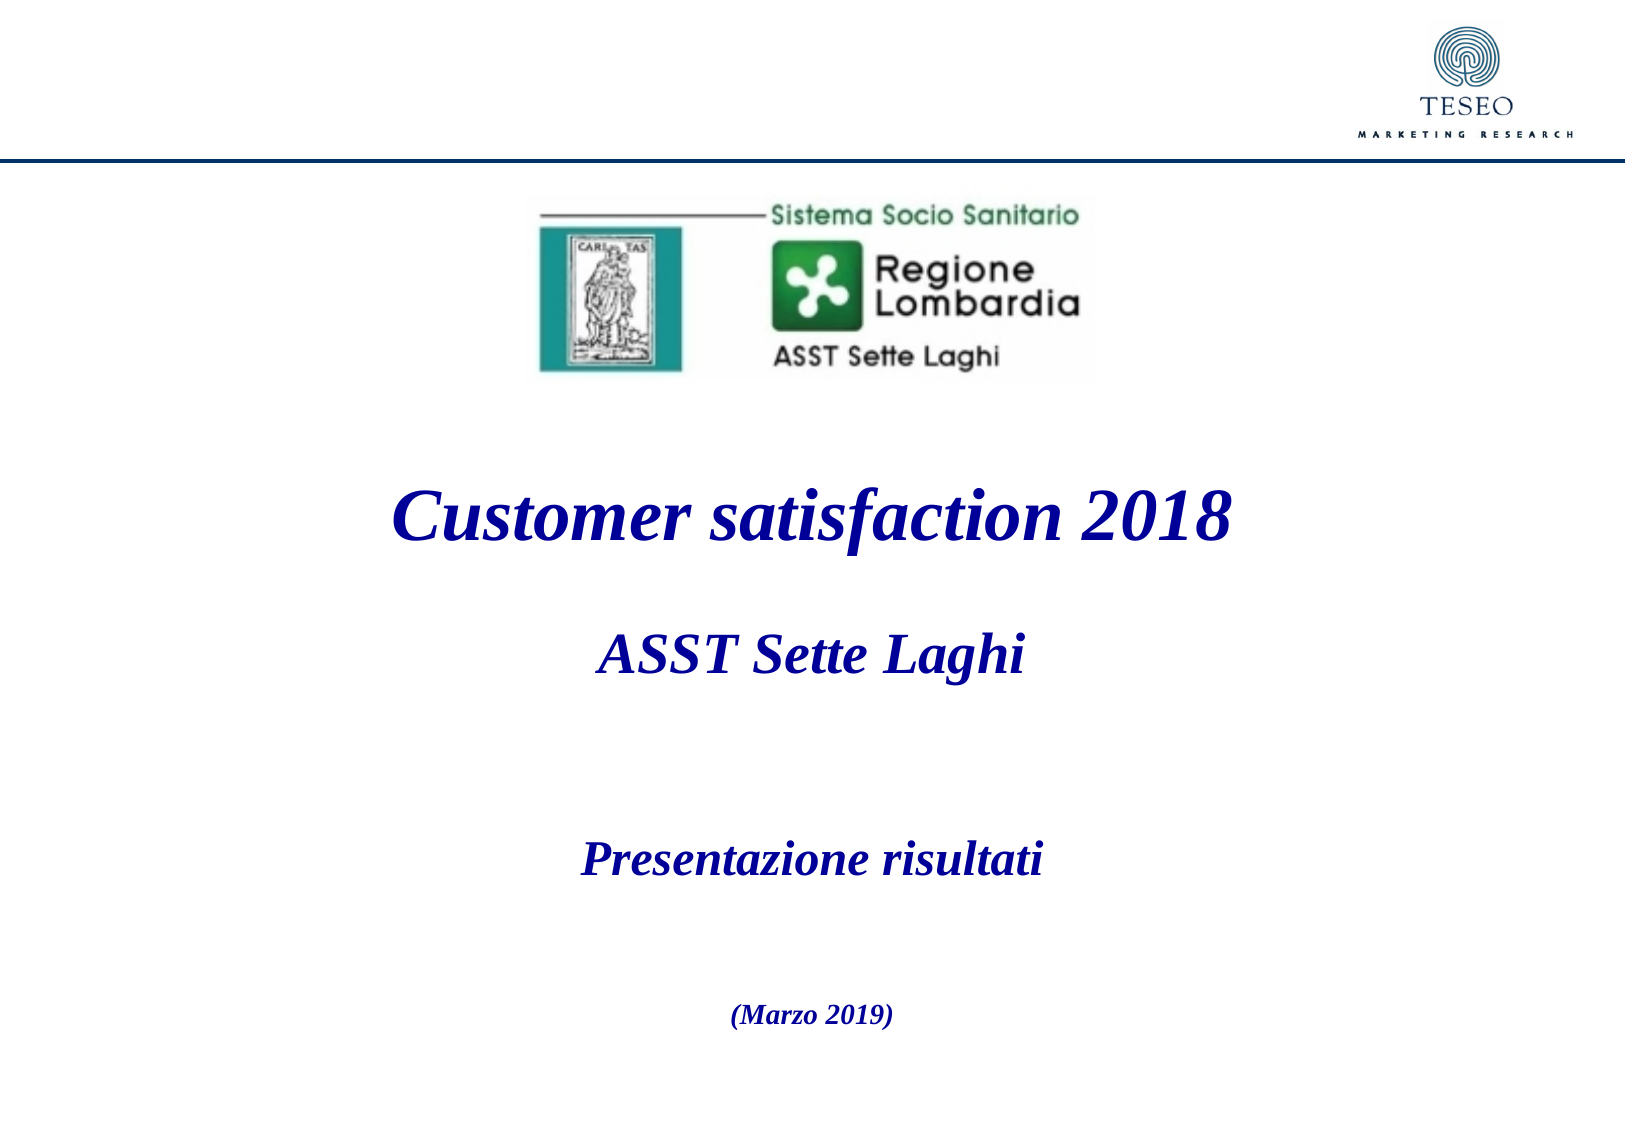

Customer satisfaction 2018
ASST Sette Laghi
Presentazione risultati
(Marzo 2019)